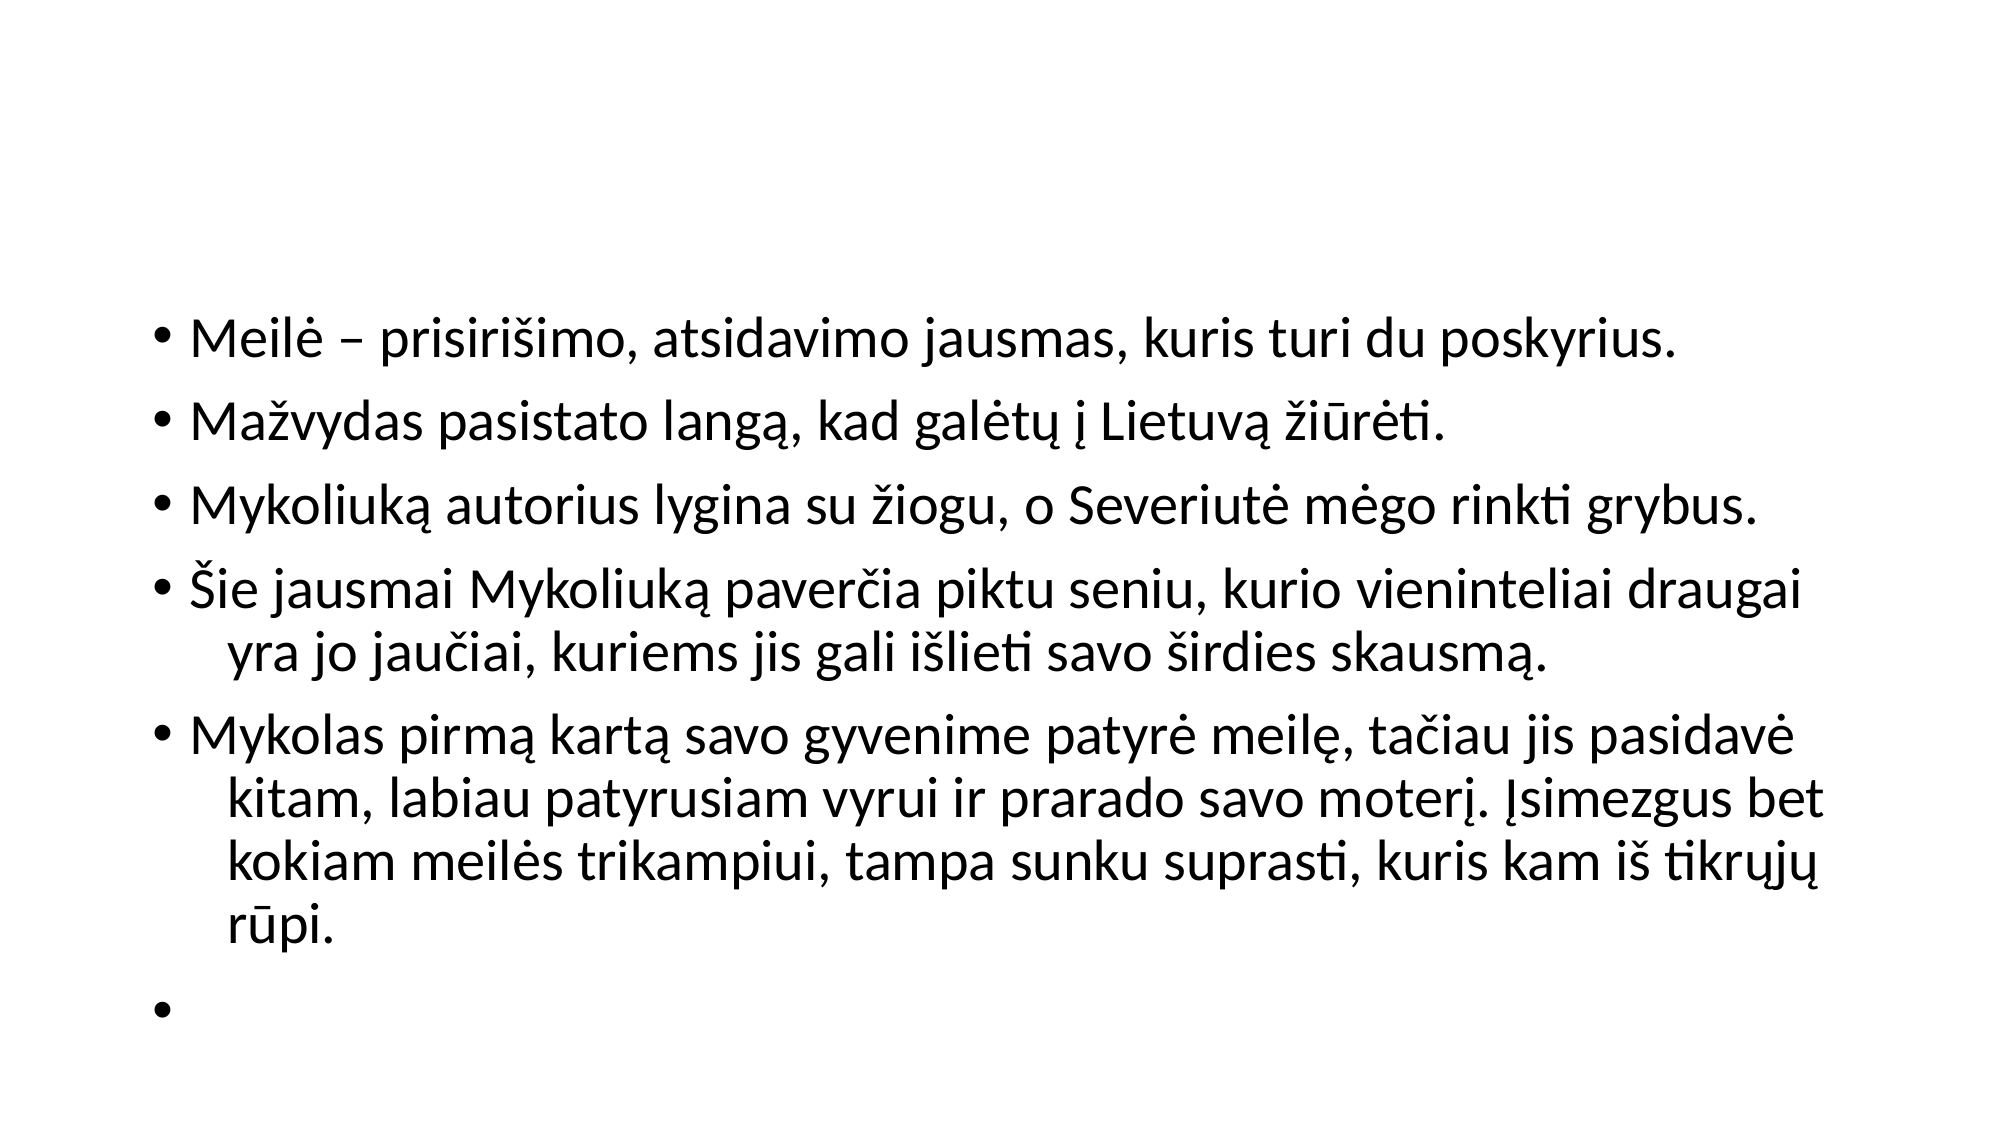

#
Meilė – prisirišimo, atsidavimo jausmas, kuris turi du poskyrius.
Mažvydas pasistato langą, kad galėtų į Lietuvą žiūrėti.
Mykoliuką autorius lygina su žiogu, o Severiutė mėgo rinkti grybus.
Šie jausmai Mykoliuką paverčia piktu seniu, kurio vieninteliai draugai yra jo jaučiai, kuriems jis gali išlieti savo širdies skausmą.
Mykolas pirmą kartą savo gyvenime patyrė meilę, tačiau jis pasidavė kitam, labiau patyrusiam vyrui ir prarado savo moterį. Įsimezgus bet kokiam meilės trikampiui, tampa sunku suprasti, kuris kam iš tikrųjų rūpi.